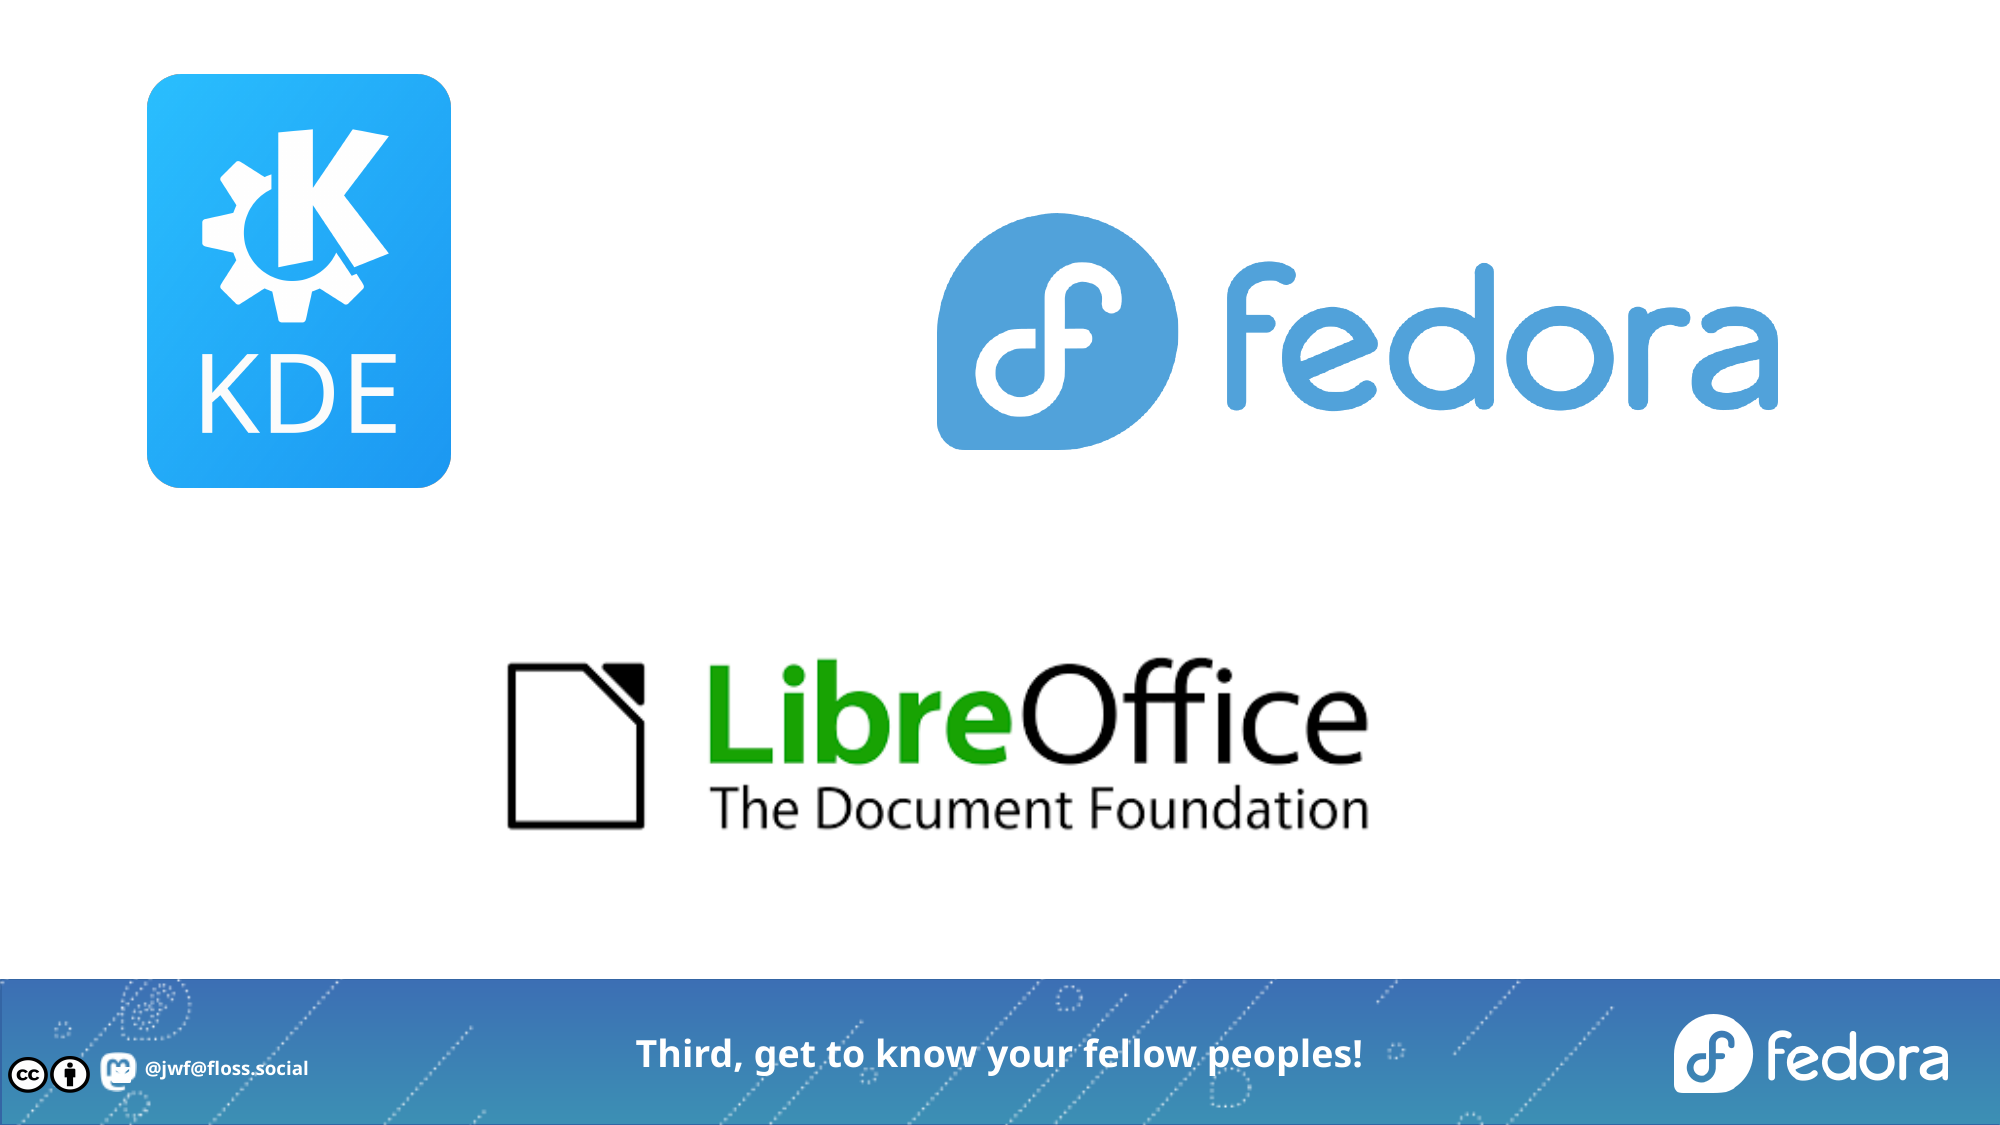

# Third, get to know your fellow peoples!
@jwf@floss.social